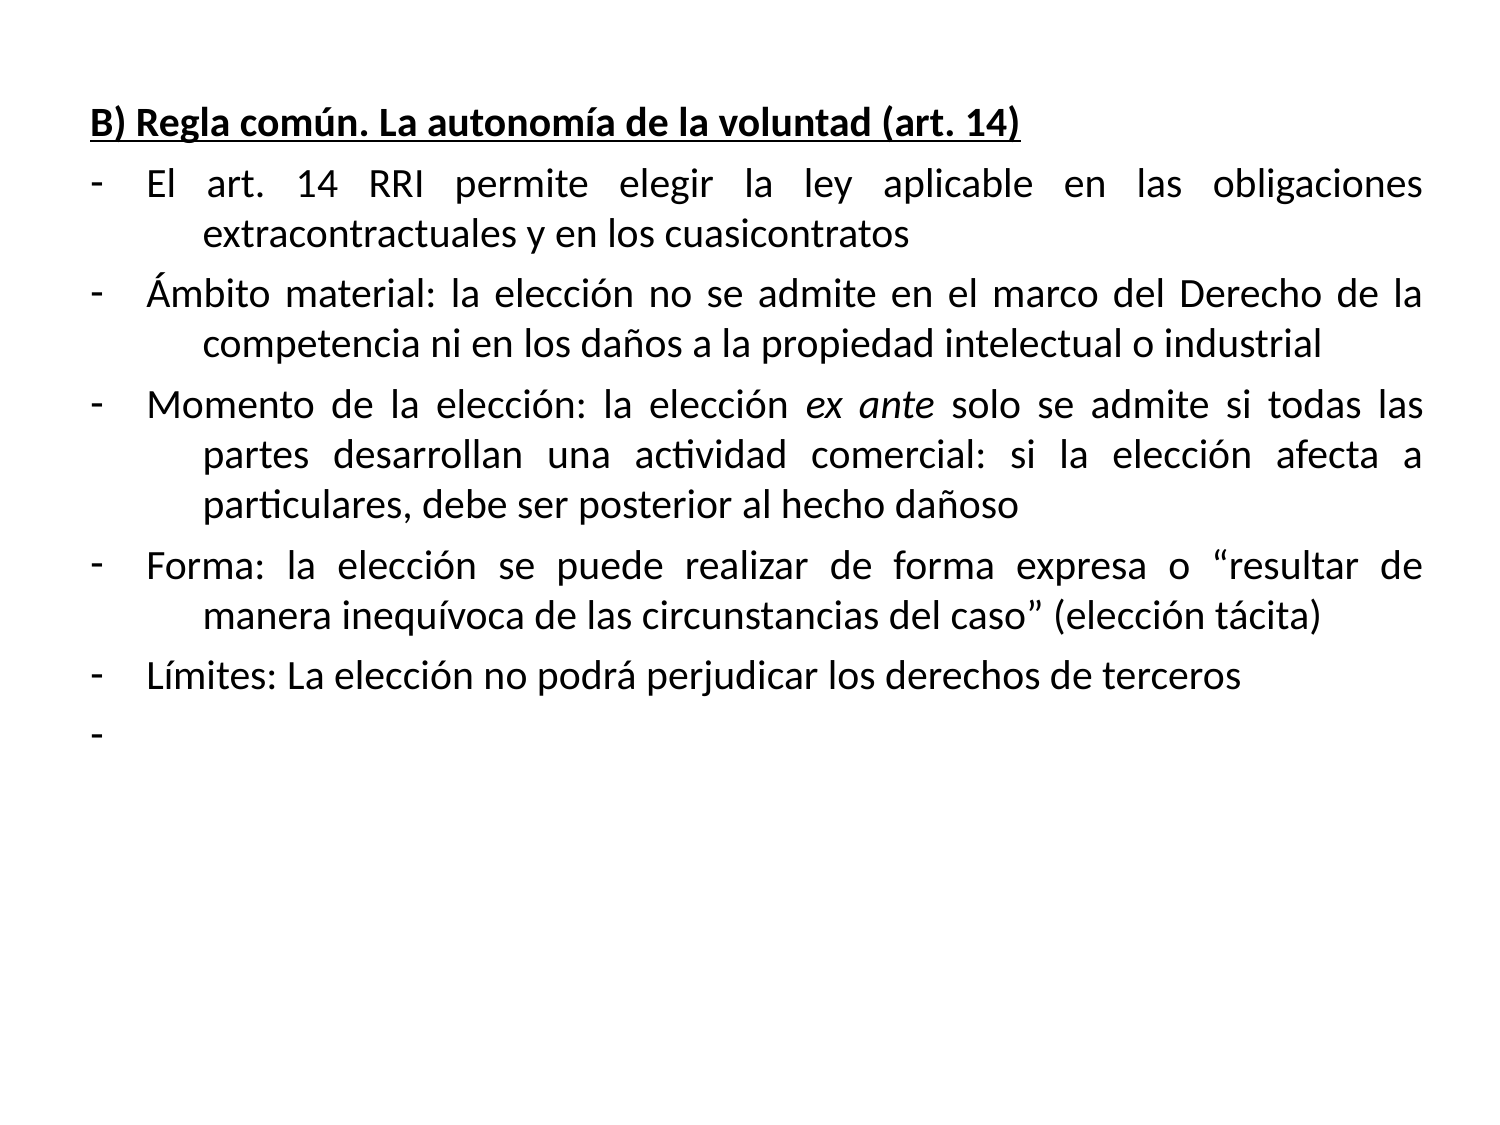

# B) Regla común. La autonomía de la voluntad (art. 14)
El art. 14 RRI permite elegir la ley aplicable en las obligaciones extracontractuales y en los cuasicontratos
Ámbito material: la elección no se admite en el marco del Derecho de la competencia ni en los daños a la propiedad intelectual o industrial
Momento de la elección: la elección ex ante solo se admite si todas las partes desarrollan una actividad comercial: si la elección afecta a particulares, debe ser posterior al hecho dañoso
Forma: la elección se puede realizar de forma expresa o “resultar de manera inequívoca de las circunstancias del caso” (elección tácita)
Límites: La elección no podrá perjudicar los derechos de terceros